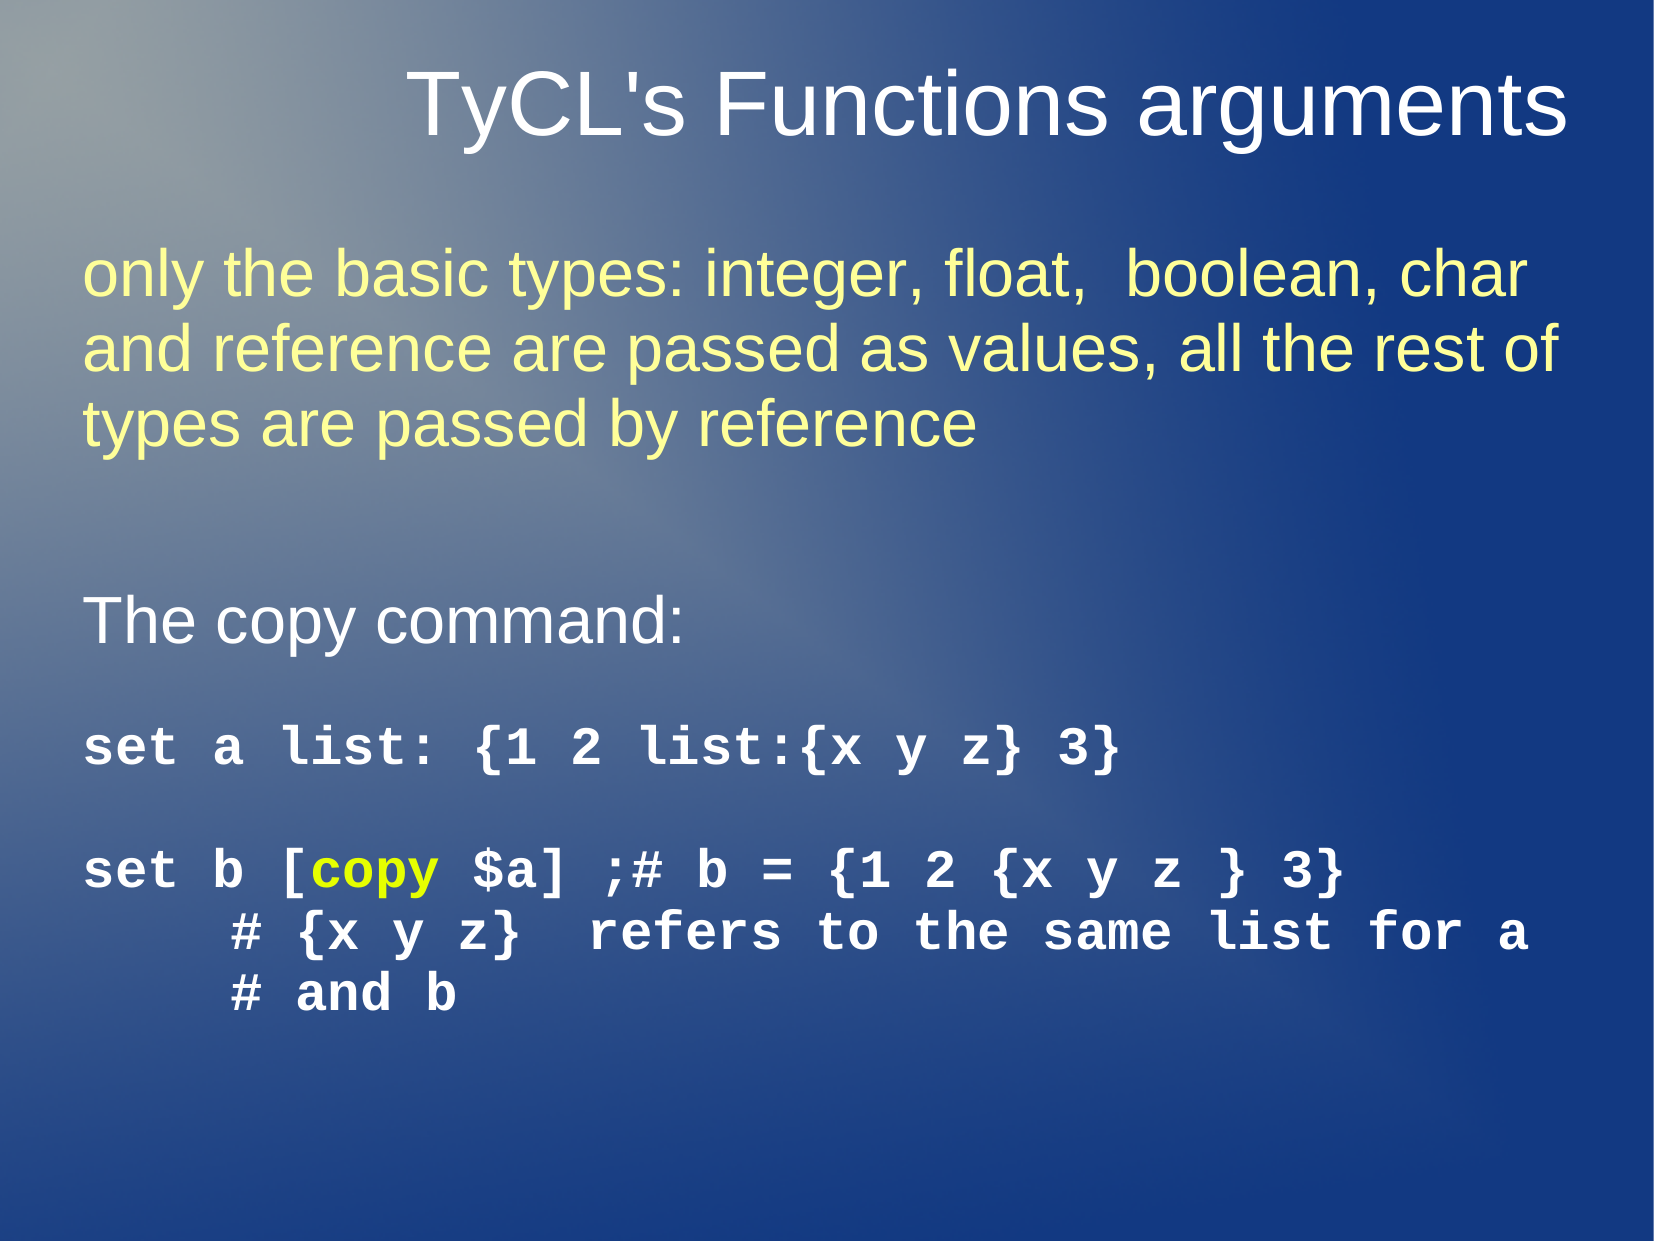

TyCL's Functions arguments
# only the basic types: integer, float, boolean, char and reference are passed as values, all the rest of types are passed by reference
The copy command:
set a list: {1 2 list:{x y z} 3}
set b [copy $a]	;# b = {1 2 {x y z } 3}
 		# {x y z} refers to the same list for a
		# and b